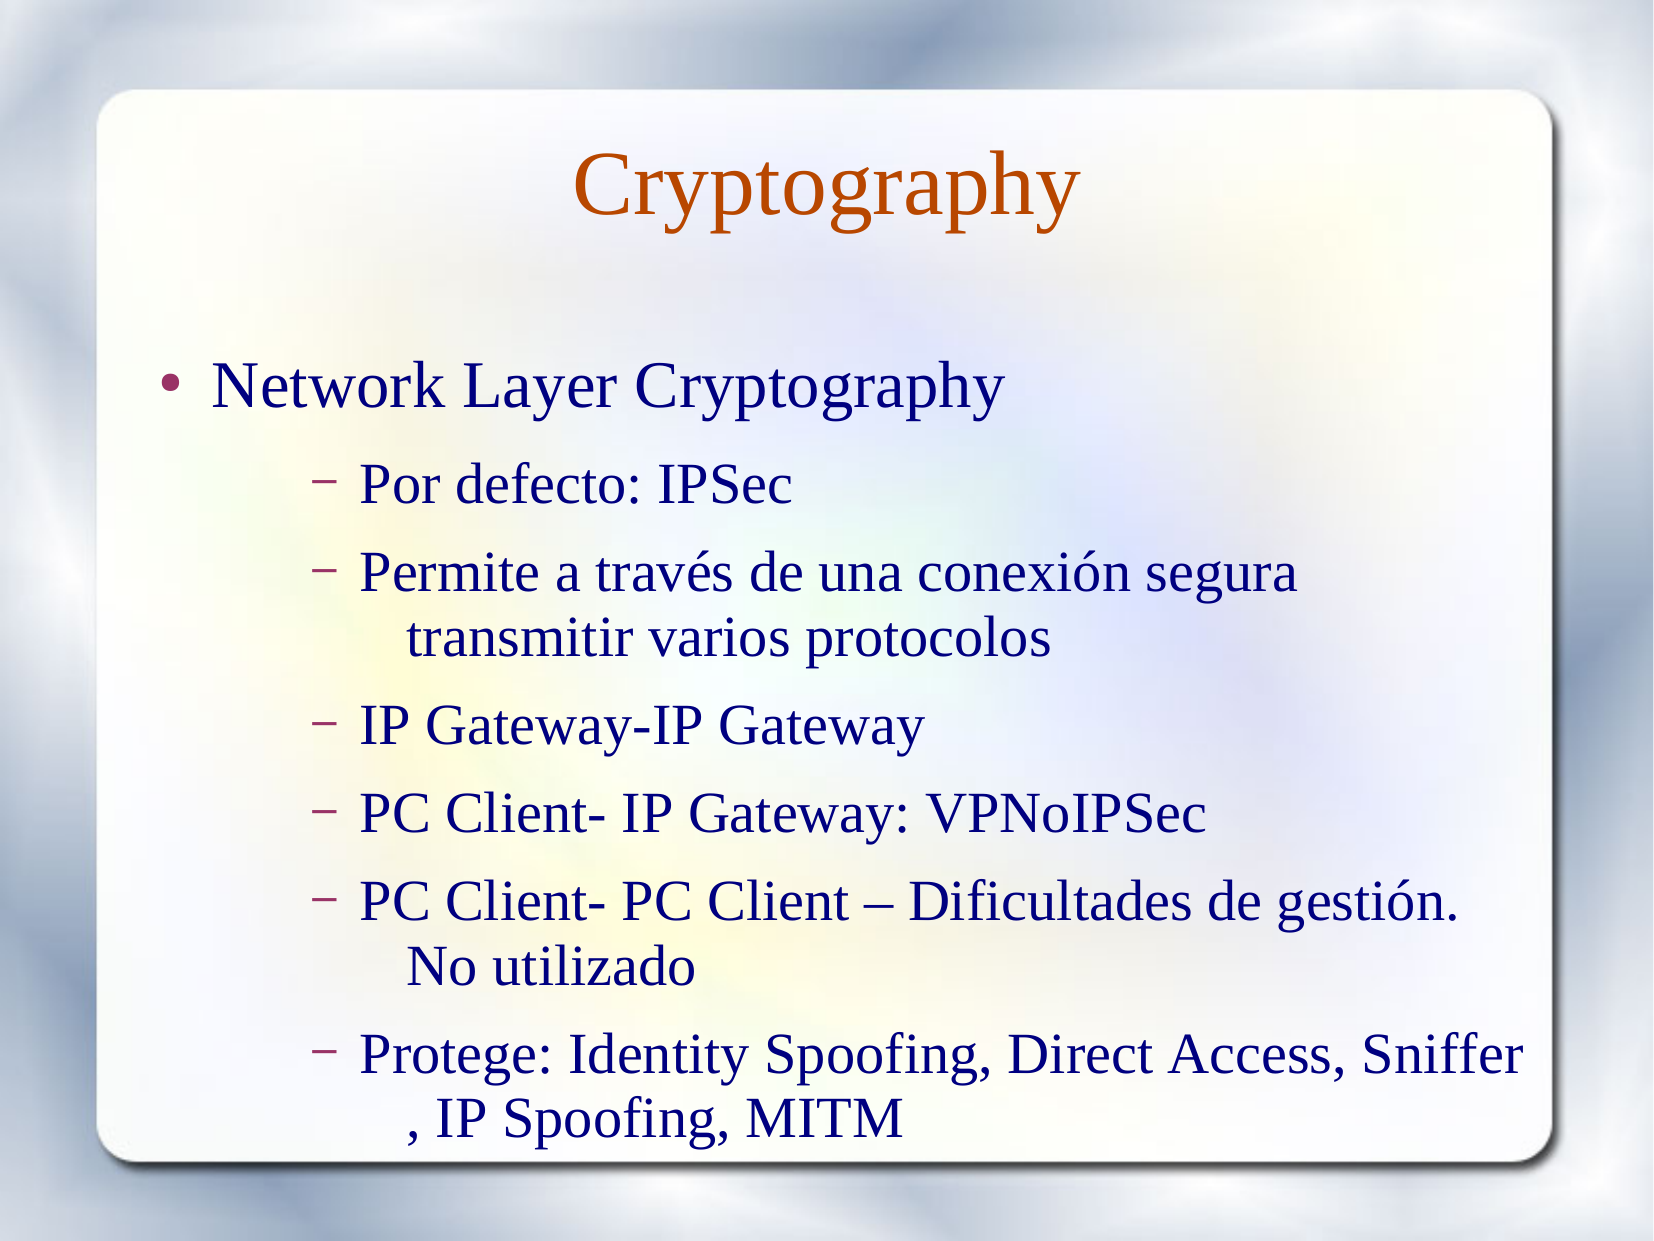

# Cryptography
Network Layer Cryptography
Por defecto: IPSec
Permite a través de una conexión segura transmitir varios protocolos
IP Gateway-IP Gateway
PC Client- IP Gateway: VPNoIPSec
PC Client- PC Client – Dificultades de gestión. No utilizado
Protege: Identity Spoofing, Direct Access, Sniffer , IP Spoofing, MITM